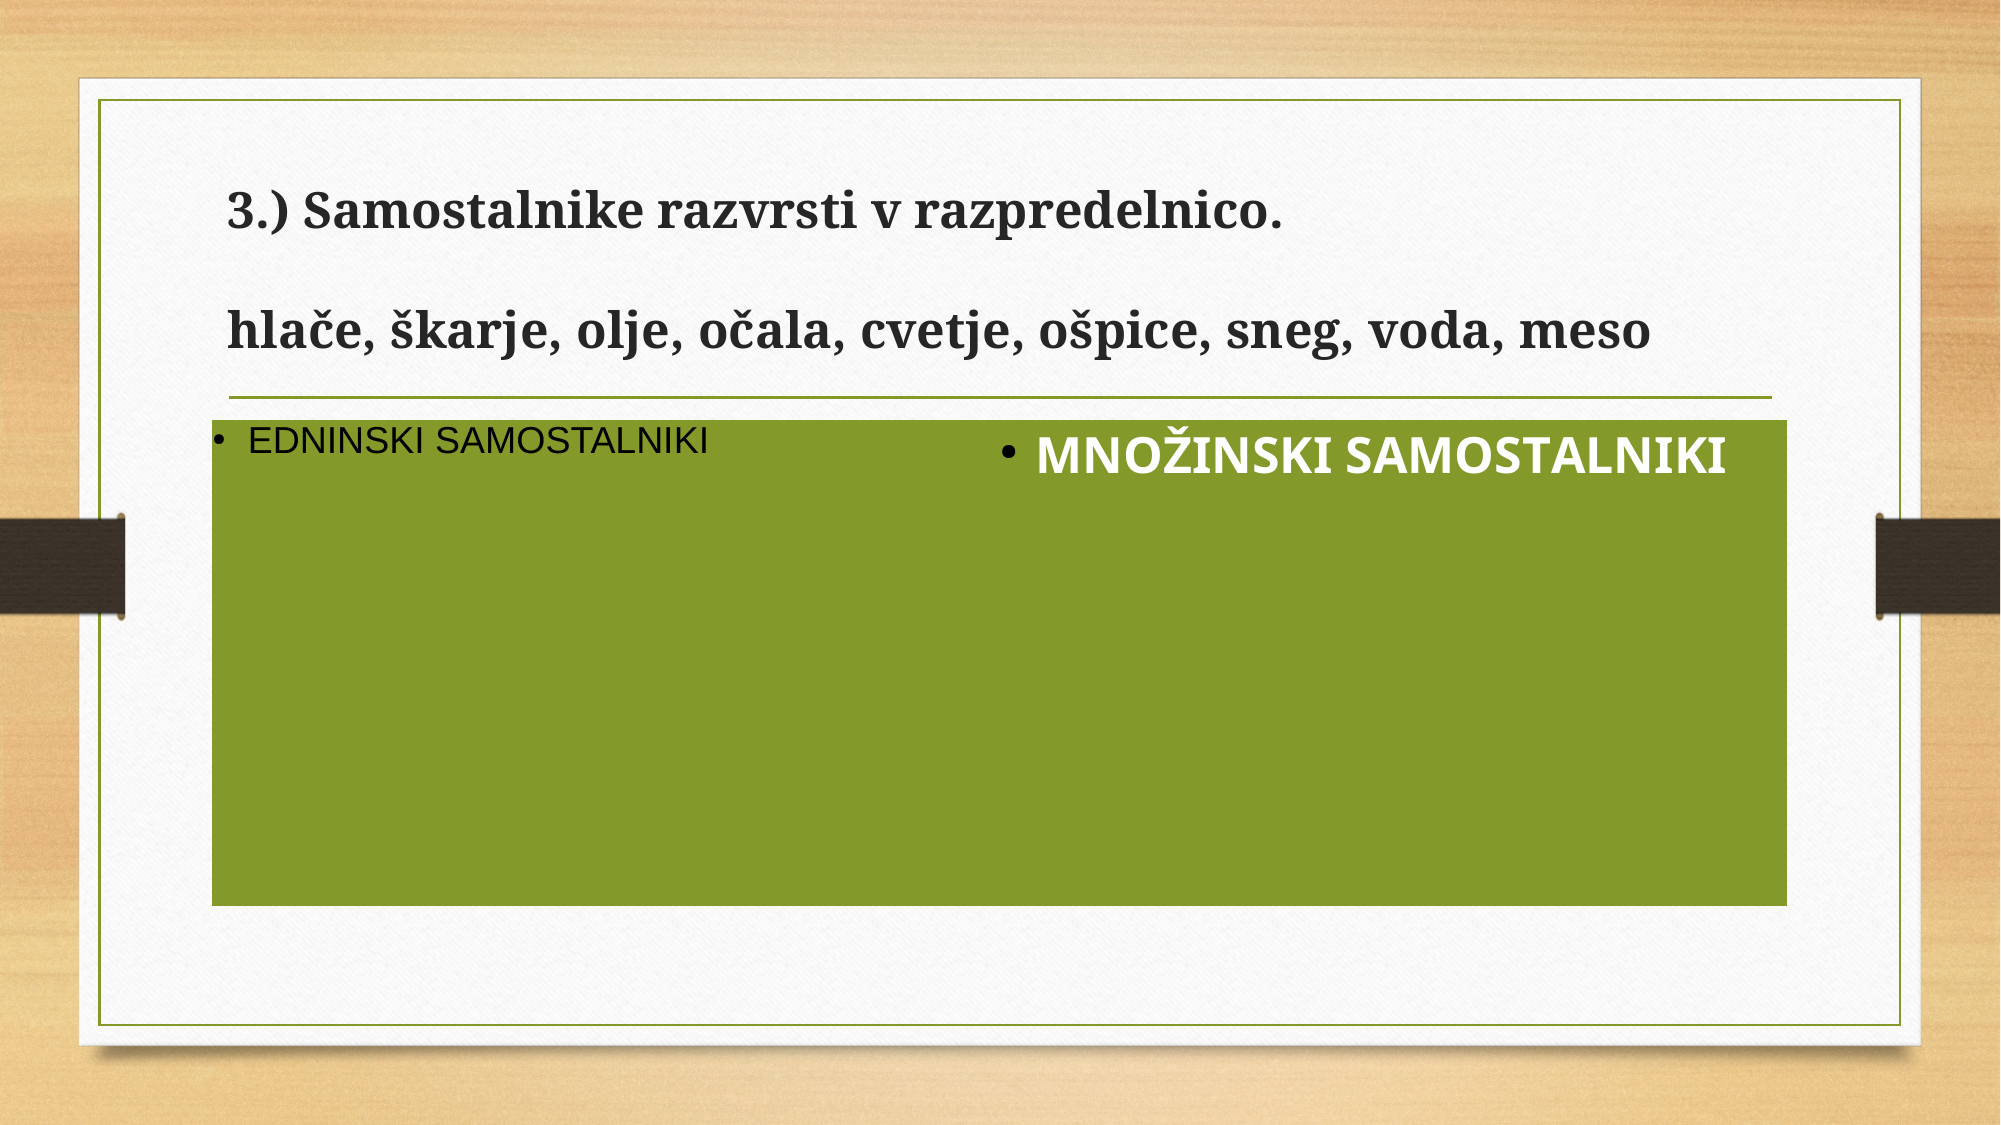

# 3.) Samostalnike razvrsti v razpredelnico. hlače, škarje, olje, očala, cvetje, ošpice, sneg, voda, meso
| EDNINSKI SAMOSTALNIKI | MNOŽINSKI SAMOSTALNIKI |
| --- | --- |
| | |
| | |
| | |
| | |
| | |
| | |
| | |